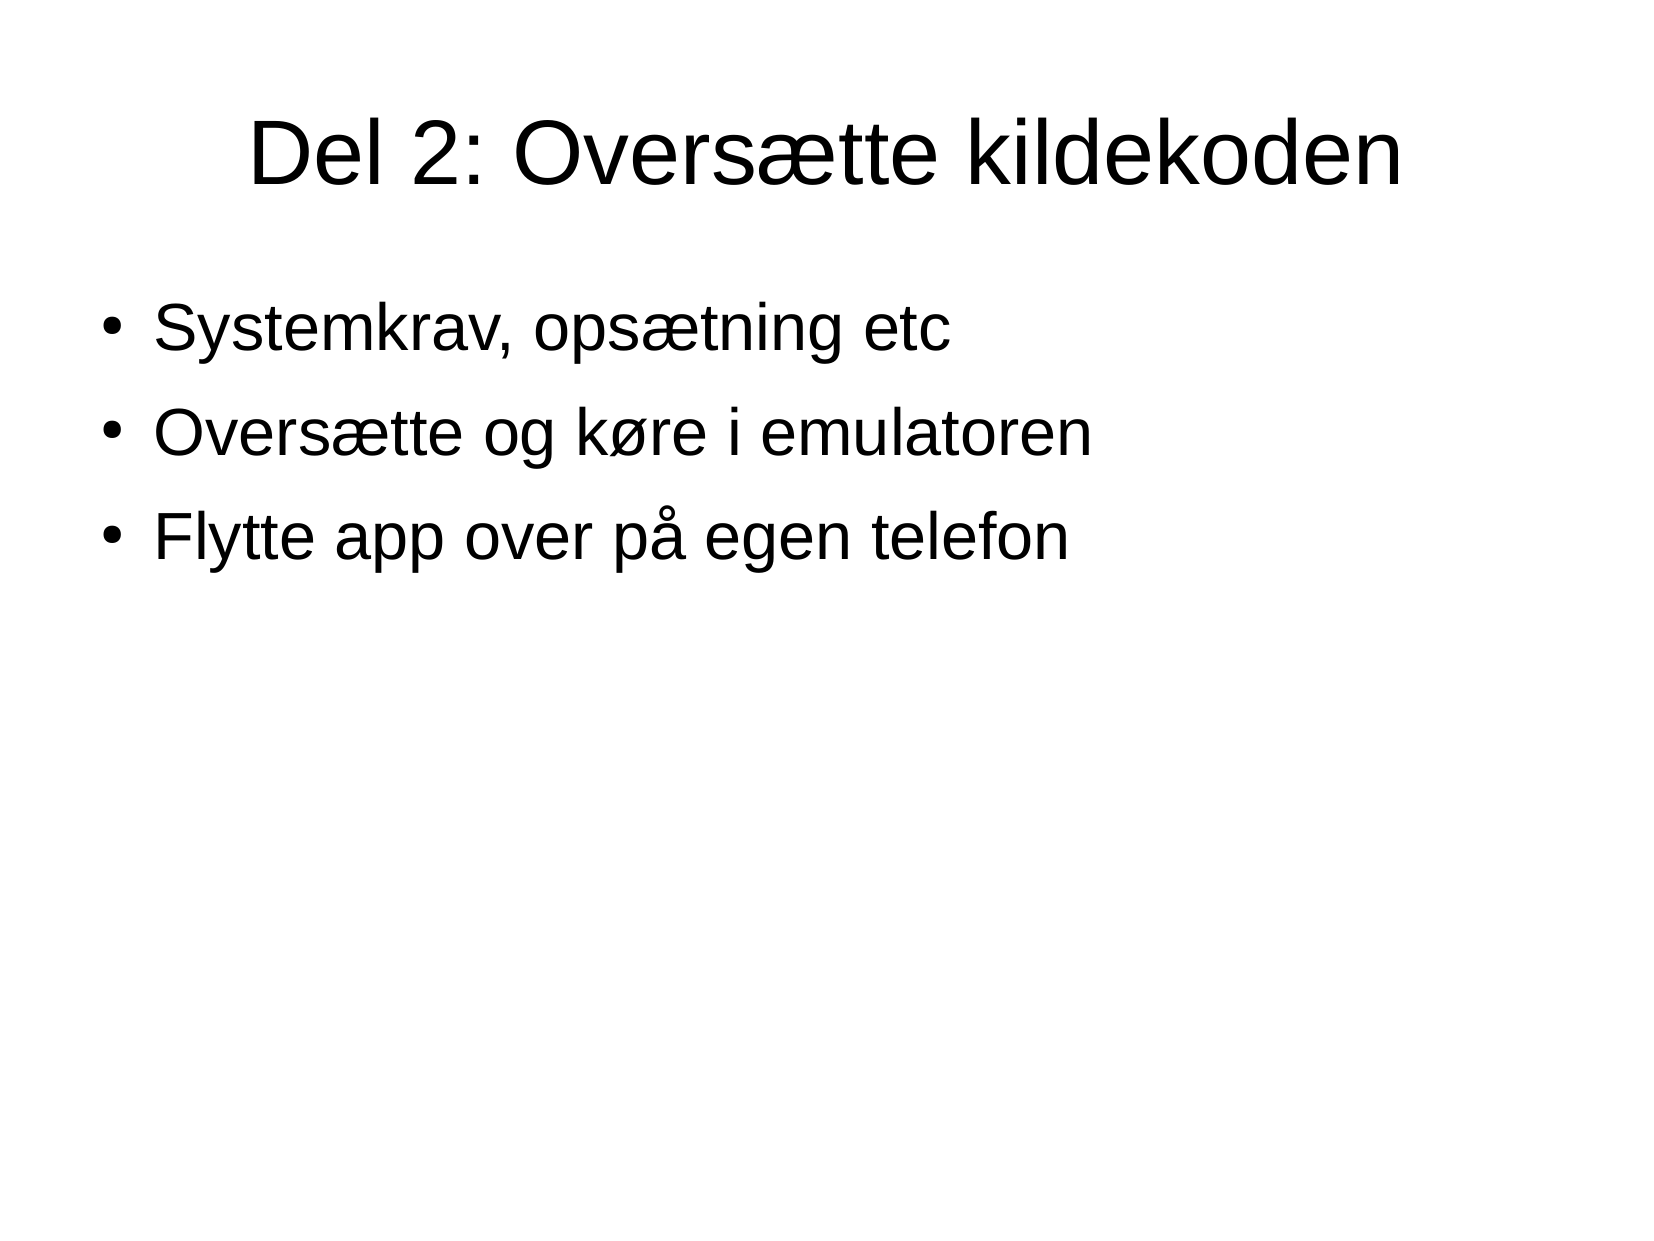

# Del 2: Oversætte kildekoden
Systemkrav, opsætning etc
Oversætte og køre i emulatoren
Flytte app over på egen telefon